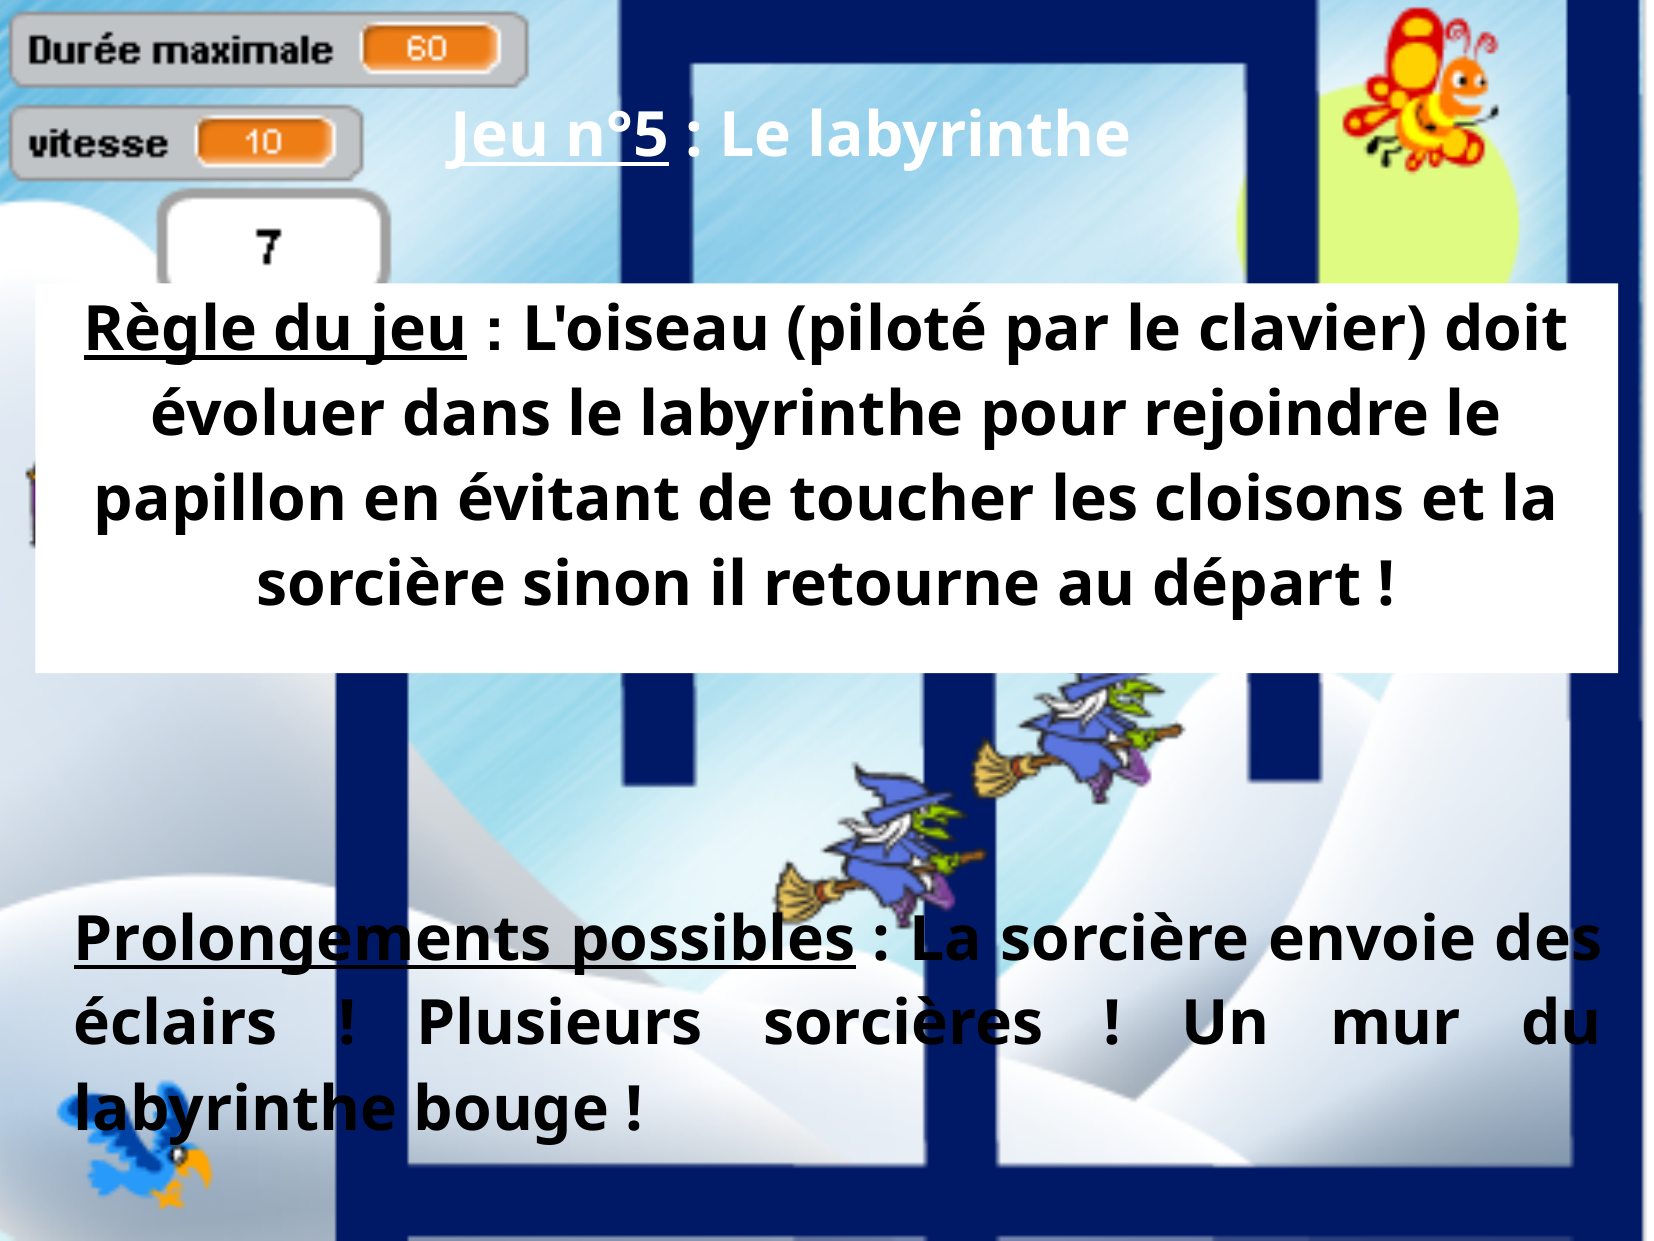

Jeu n°5 : Le labyrinthe
# Règle du jeu : L'oiseau (piloté par le clavier) doit évoluer dans le labyrinthe pour rejoindre le papillon en évitant de toucher les cloisons et la sorcière sinon il retourne au départ !
Prolongements possibles : La sorcière envoie des éclairs ! Plusieurs sorcières ! Un mur du labyrinthe bouge !